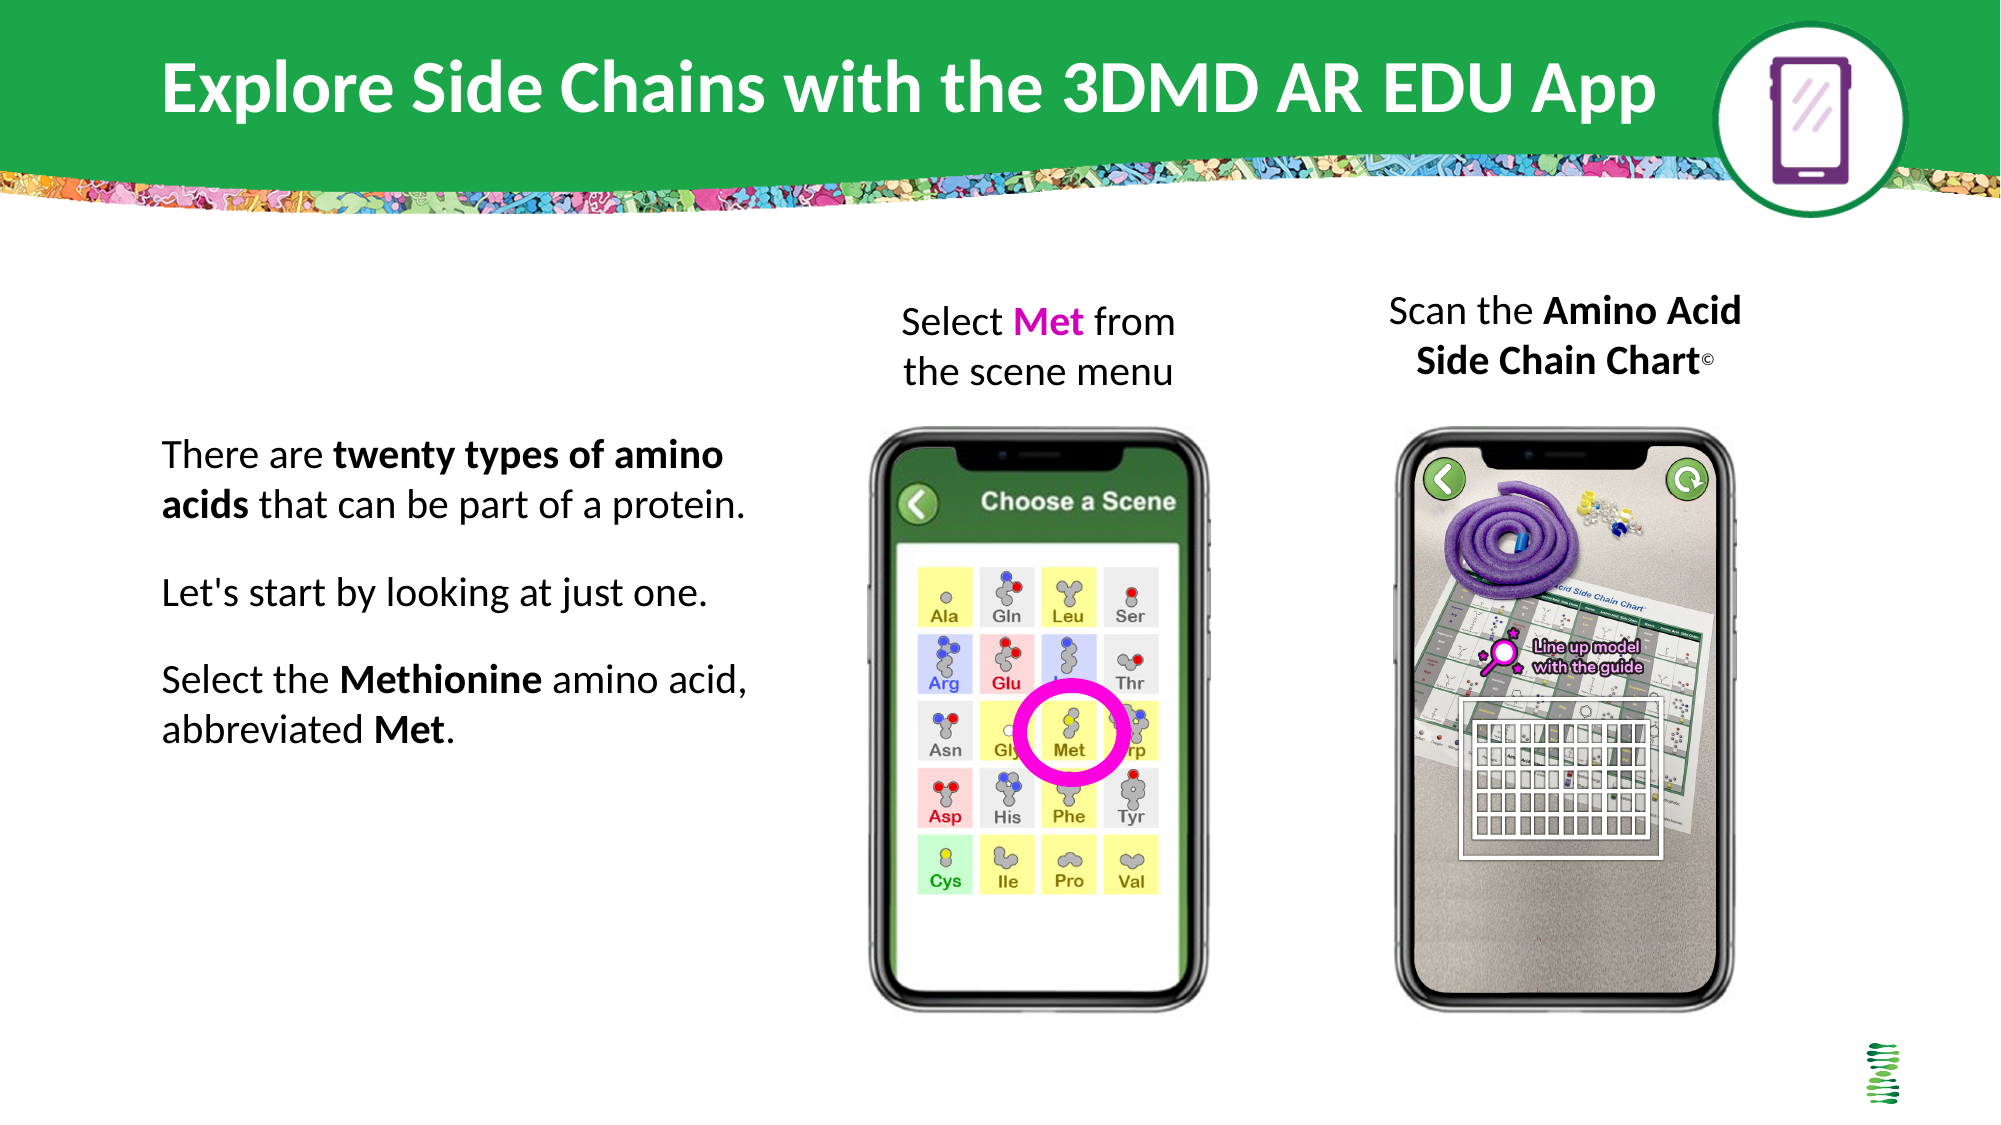

Explore Side Chains with the 3DMD AR EDU App
Scan the Amino Acid Side Chain Chart©
Select Met from the scene menu
There are twenty types of amino acids that can be part of a protein.
Let's start by looking at just one.
Select the Methionine amino acid, abbreviated Met.